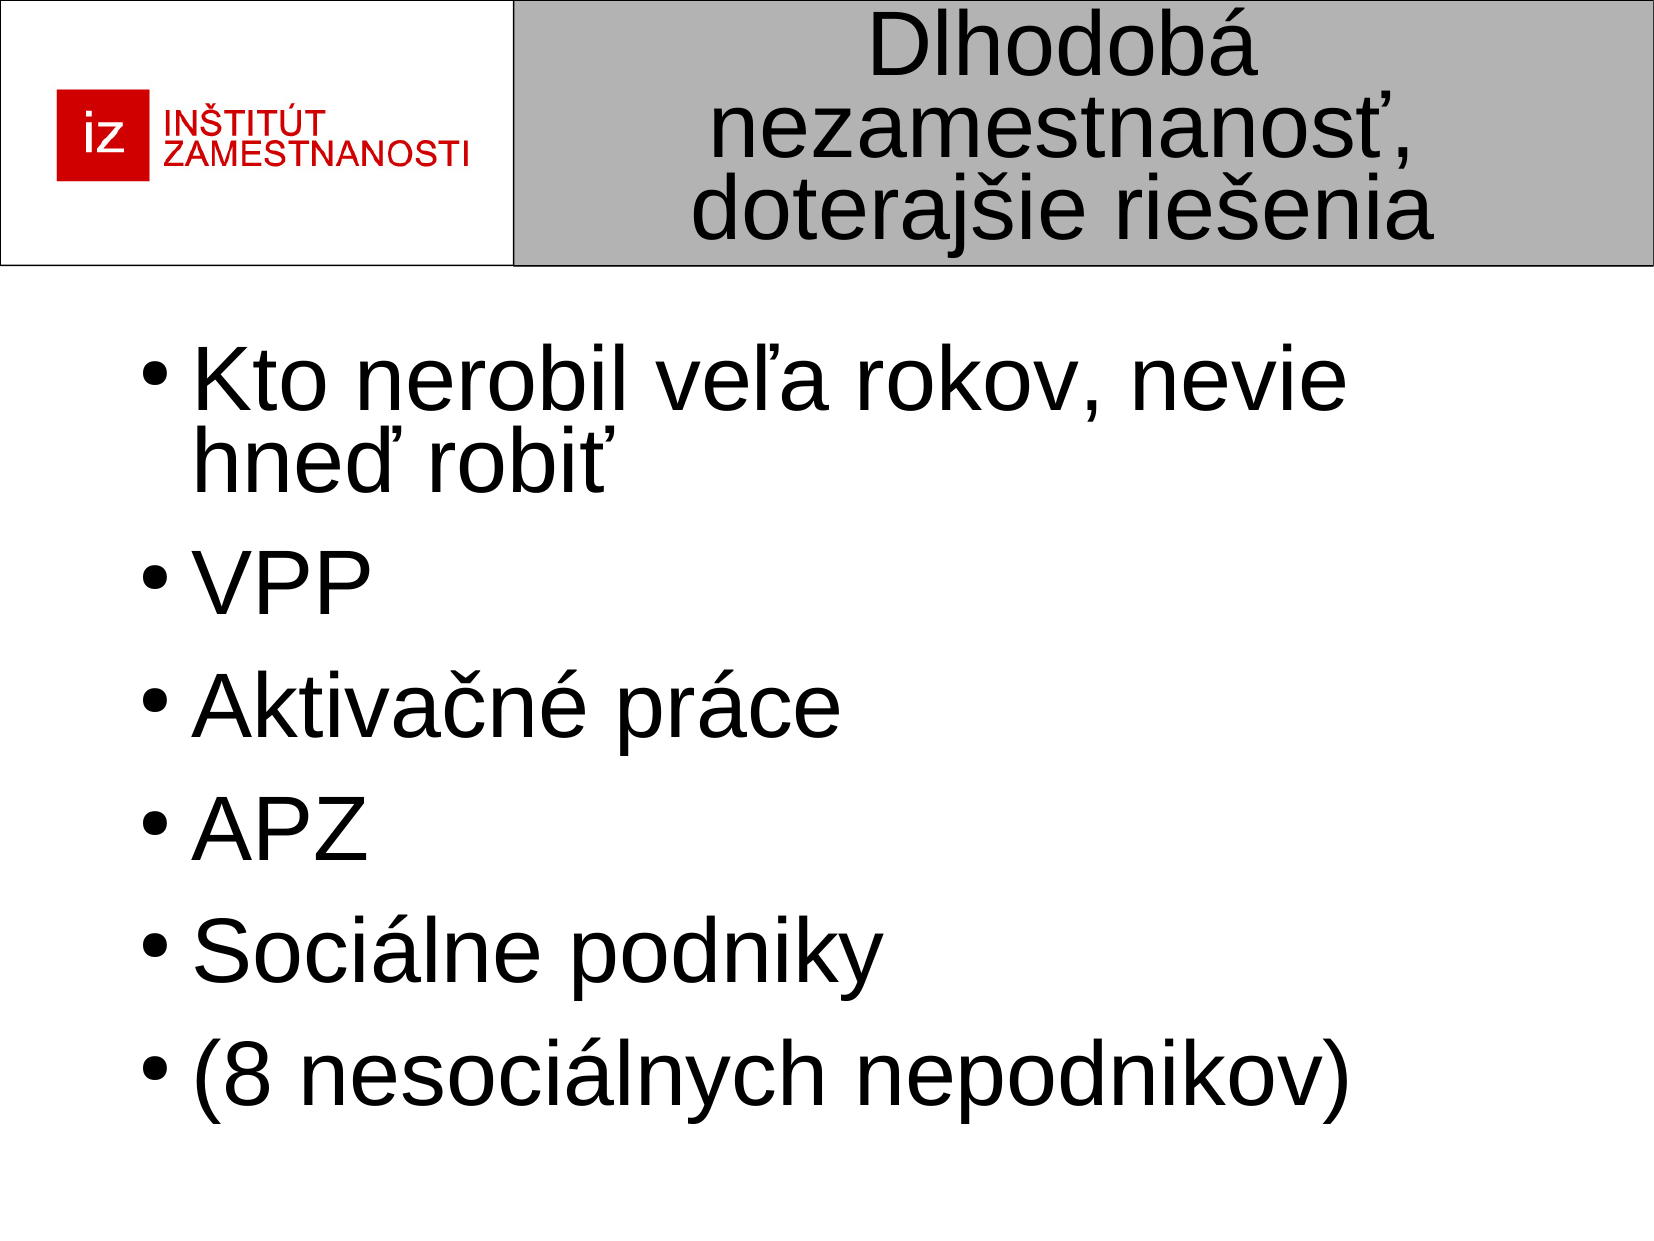

# Dlhodobá nezamestnanosť, doterajšie riešenia
Kto nerobil veľa rokov, nevie hneď robiť
VPP
Aktivačné práce
APZ
Sociálne podniky
(8 nesociálnych nepodnikov)